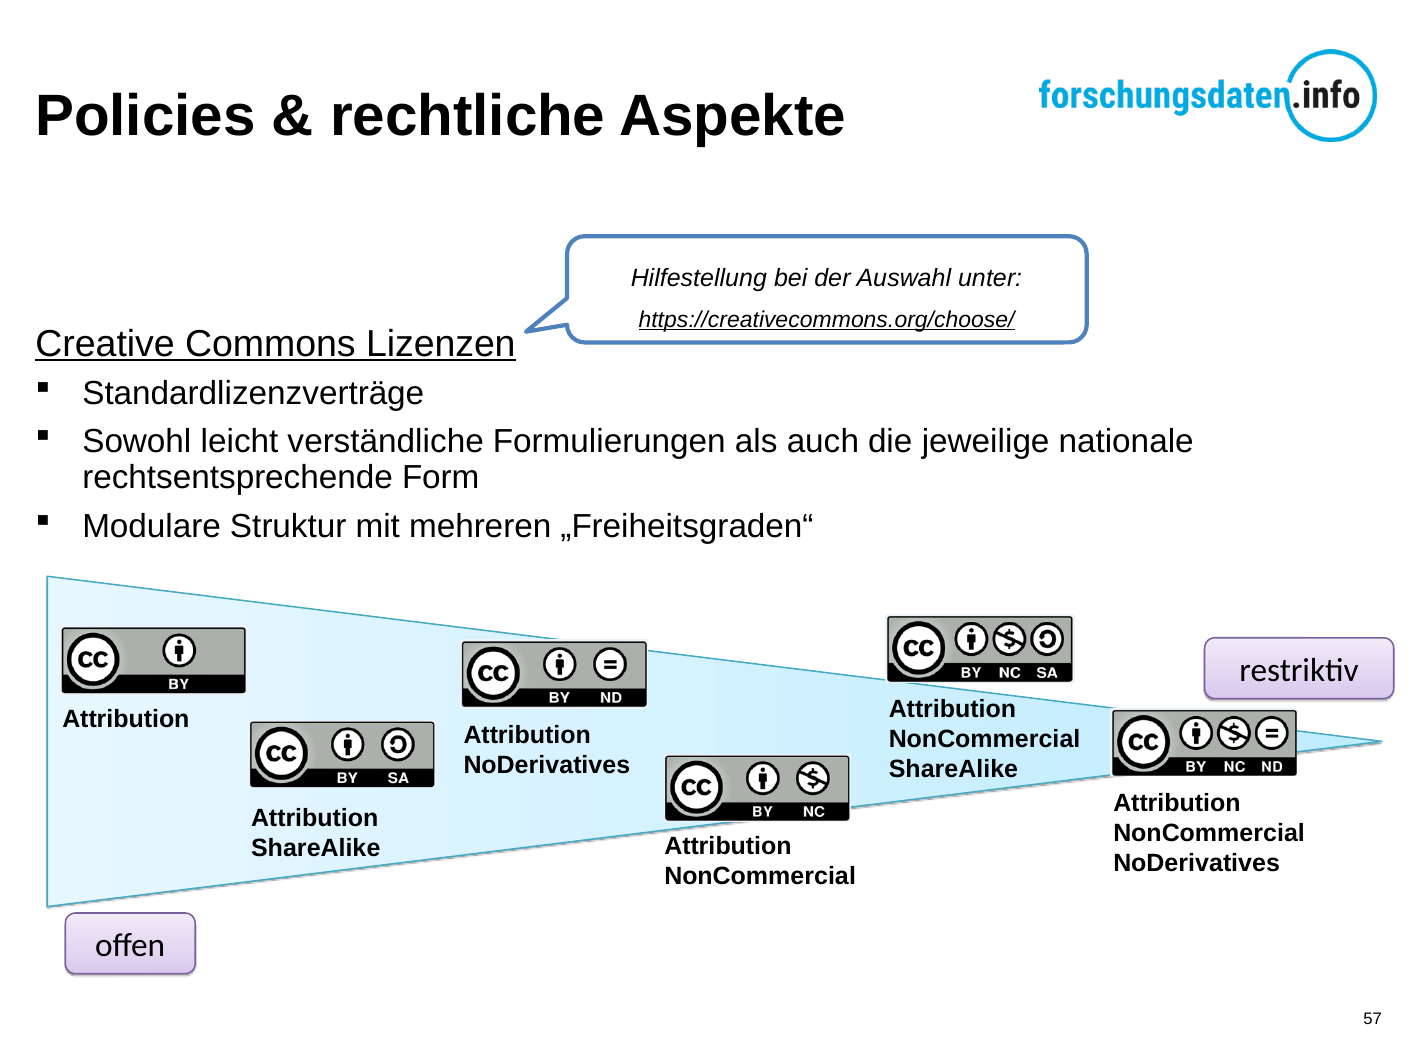

# Policies & rechtliche Aspekte
Hilfestellung bei der Auswahl unter:
https://creativecommons.org/choose/
Creative Commons Lizenzen
Standardlizenzverträge
Sowohl leicht verständliche Formulierungen als auch die jeweilige nationale rechtsentsprechende Form
Modulare Struktur mit mehreren „Freiheitsgraden“
restriktiv
Attribution
NonCommercial
ShareAlike
Attribution
Attribution
NoDerivatives
Attribution
NonCommercial
NoDerivatives
Attribution
ShareAlike
Attribution
NonCommercial
offen